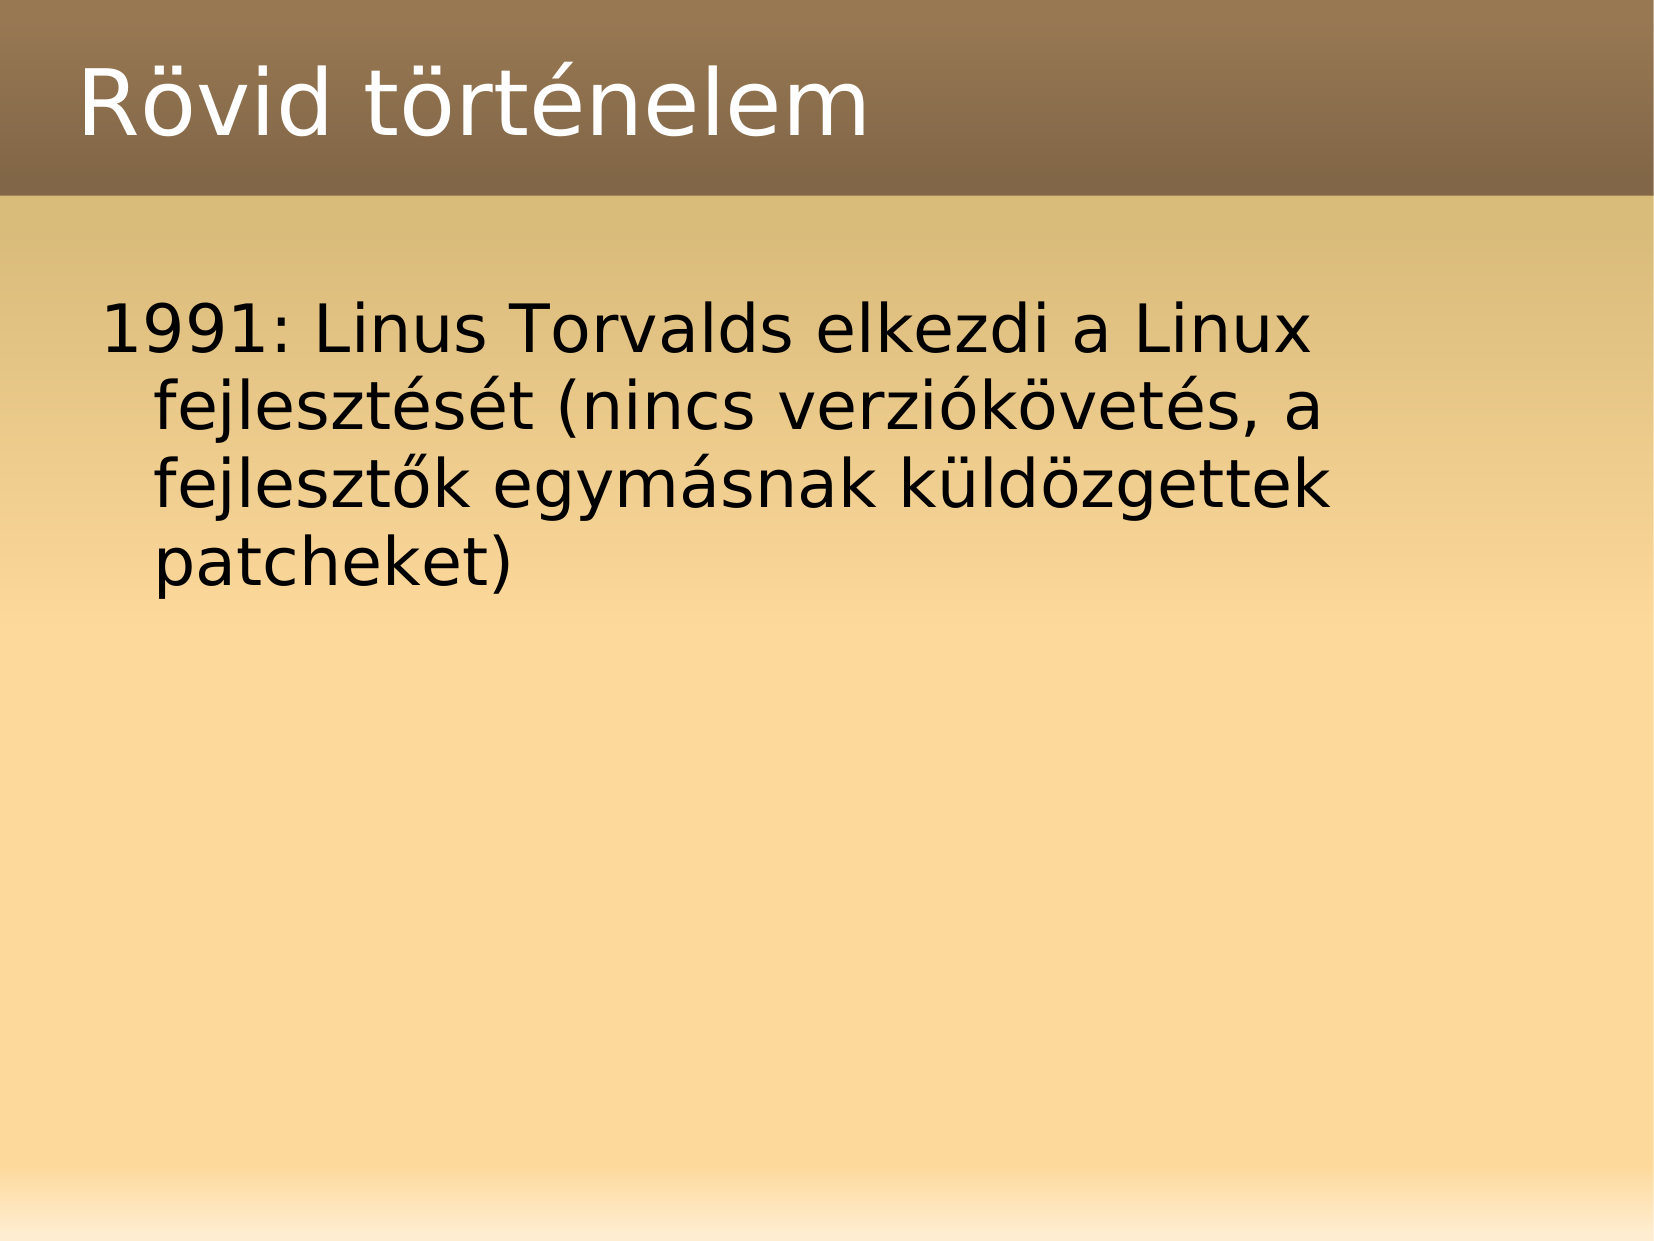

# Rövid történelem
1991: Linus Torvalds elkezdi a Linux fejlesztését (nincs verziókövetés, a fejlesztők egymásnak küldözgettek patcheket)